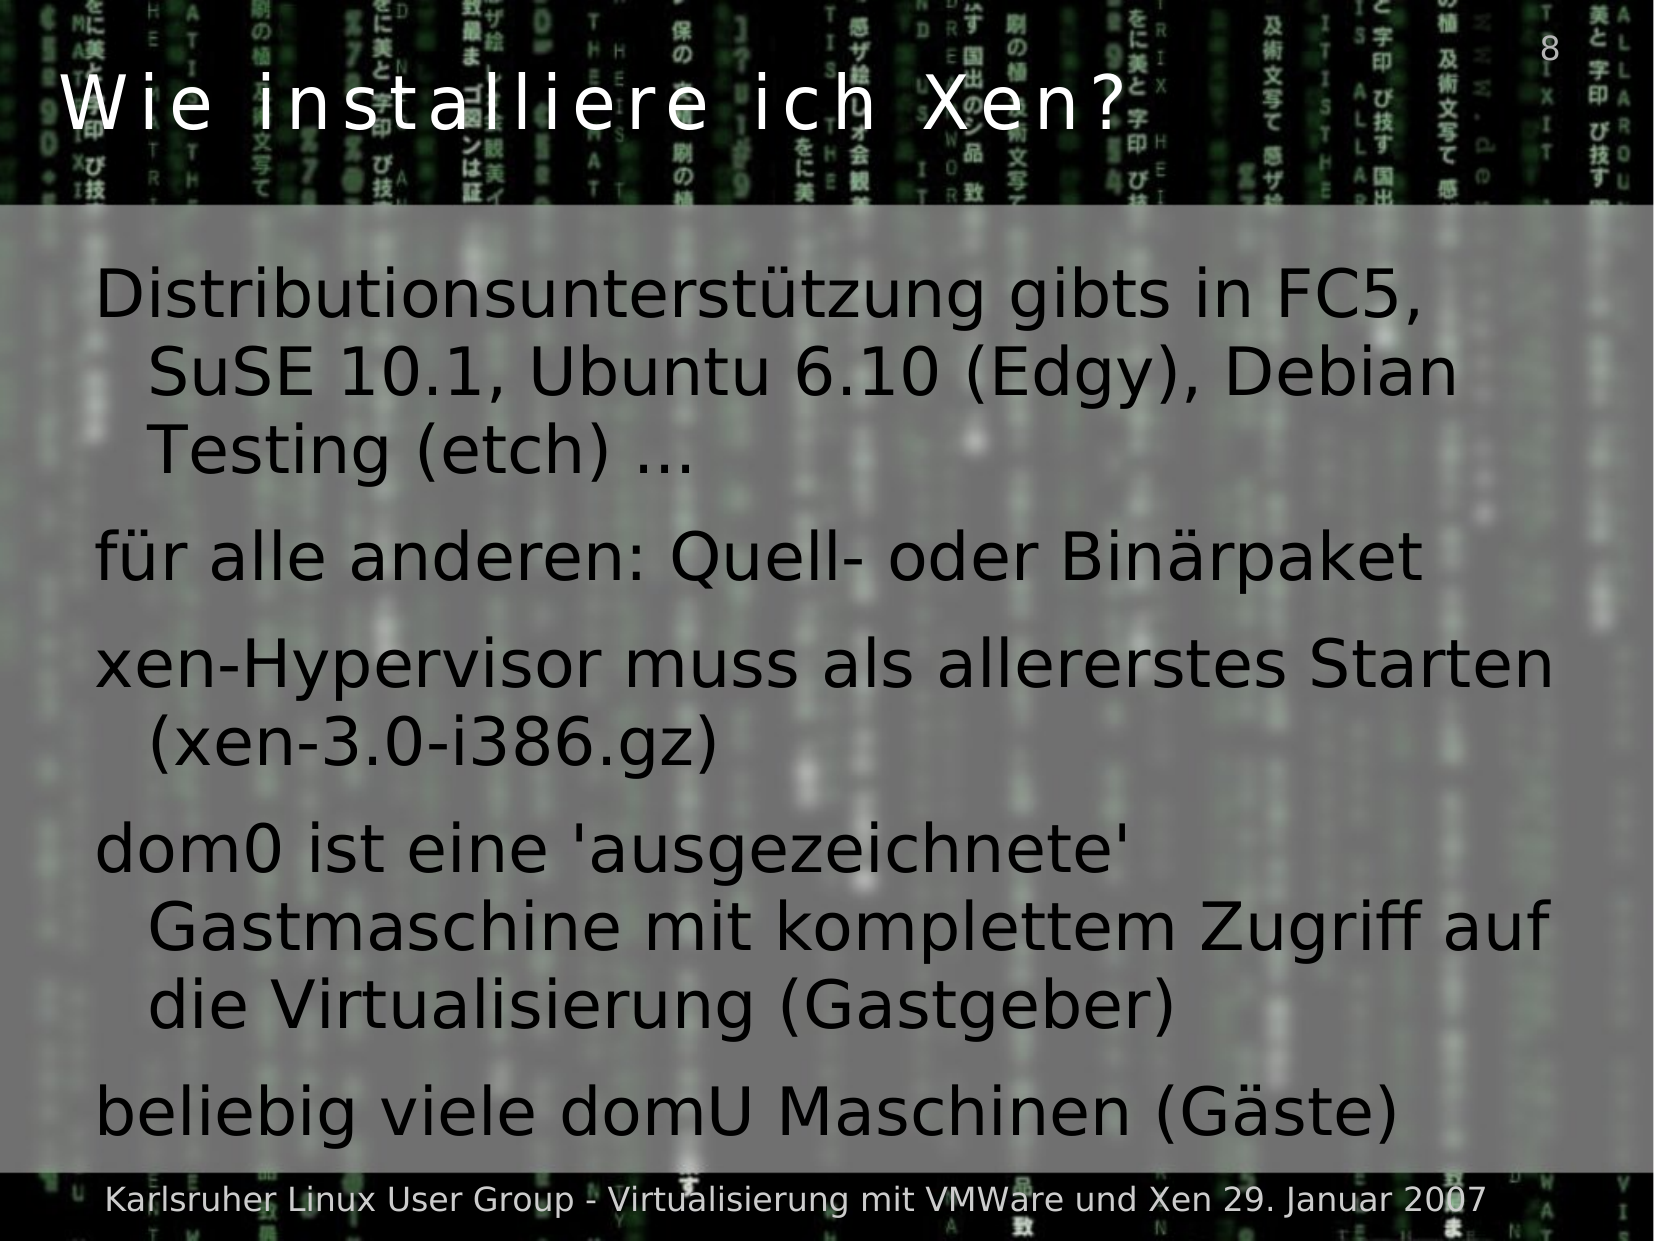

# Wie installiere ich Xen?
8
Distributionsunterstützung gibts in FC5, SuSE 10.1, Ubuntu 6.10 (Edgy), Debian Testing (etch) ...
für alle anderen: Quell- oder Binärpaket
xen-Hypervisor muss als allererstes Starten (xen-3.0-i386.gz)
dom0 ist eine 'ausgezeichnete' Gastmaschine mit komplettem Zugriff auf die Virtualisierung (Gastgeber)
beliebig viele domU Maschinen (Gäste)